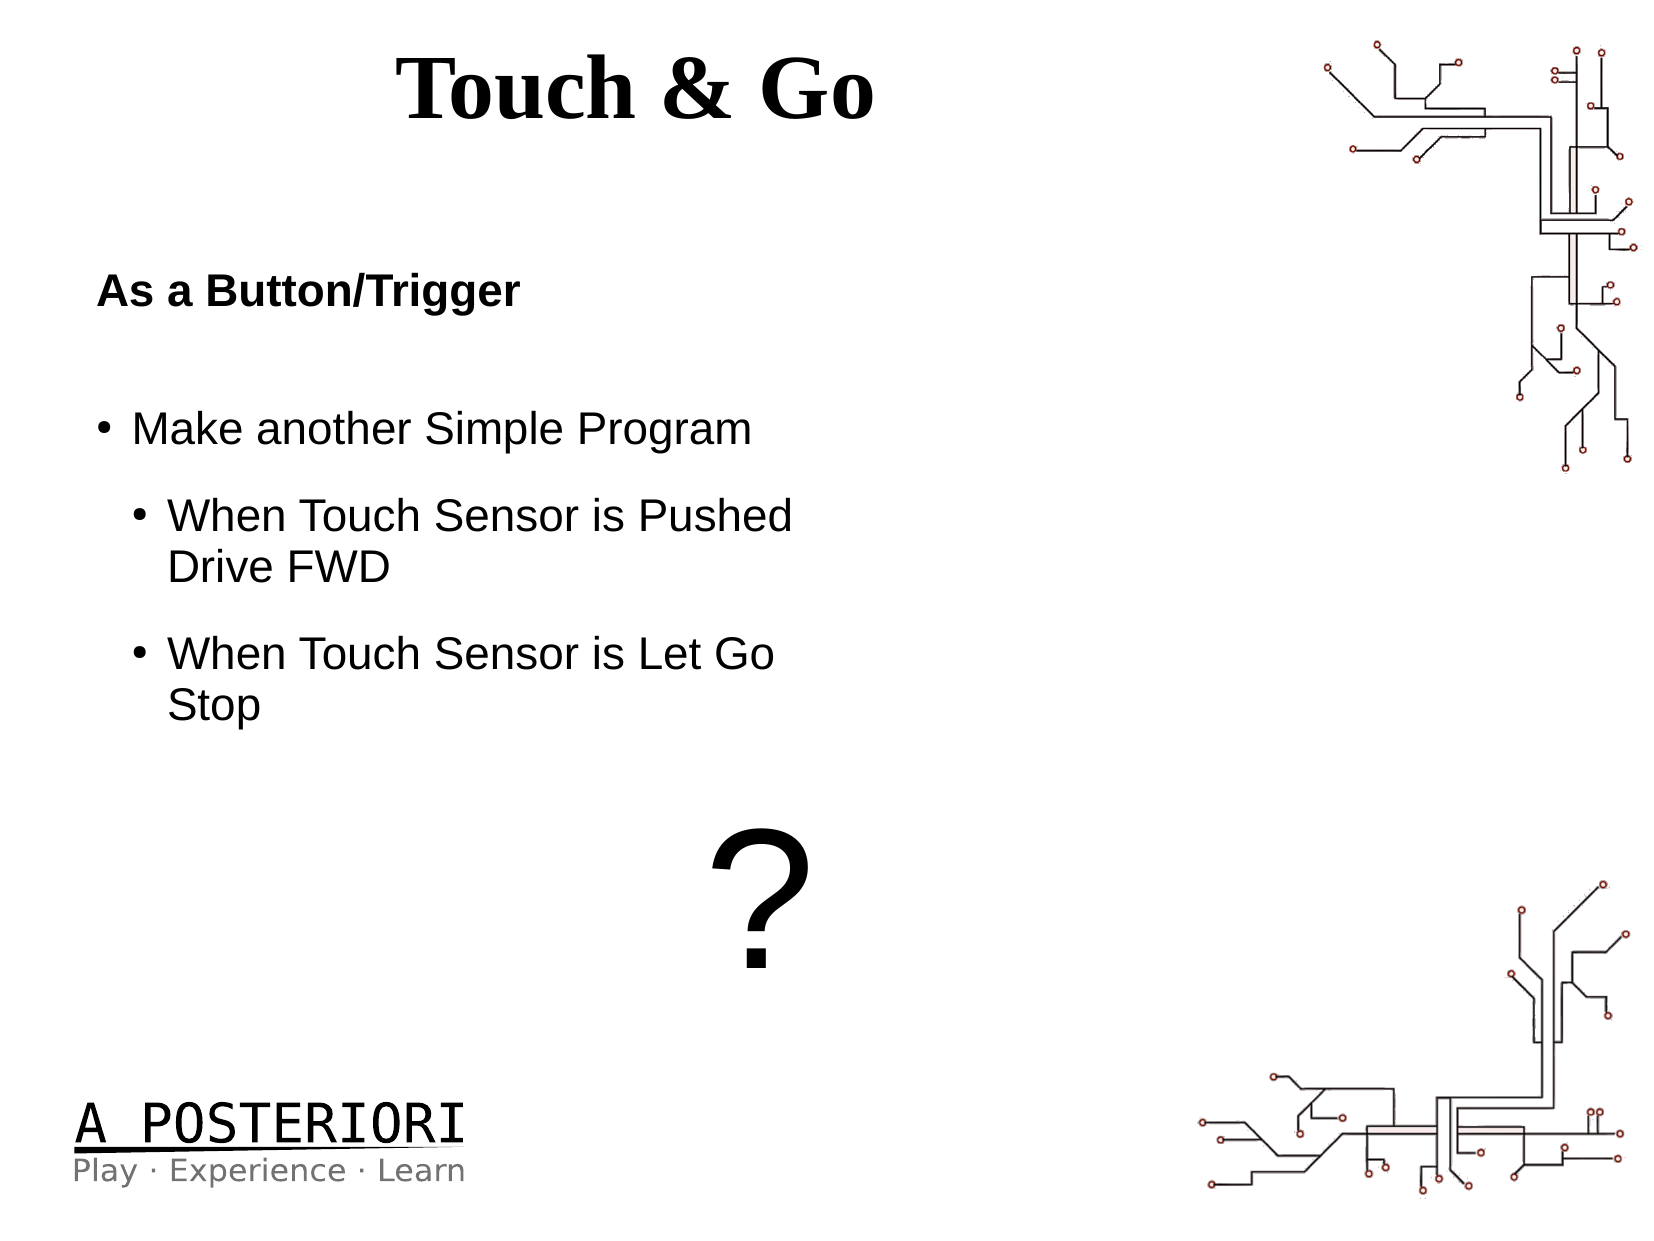

# Touch & Go
As a Button/Trigger
Make another Simple Program
When Touch Sensor is Pushed
Drive FWD
When Touch Sensor is Let Go
Stop
?